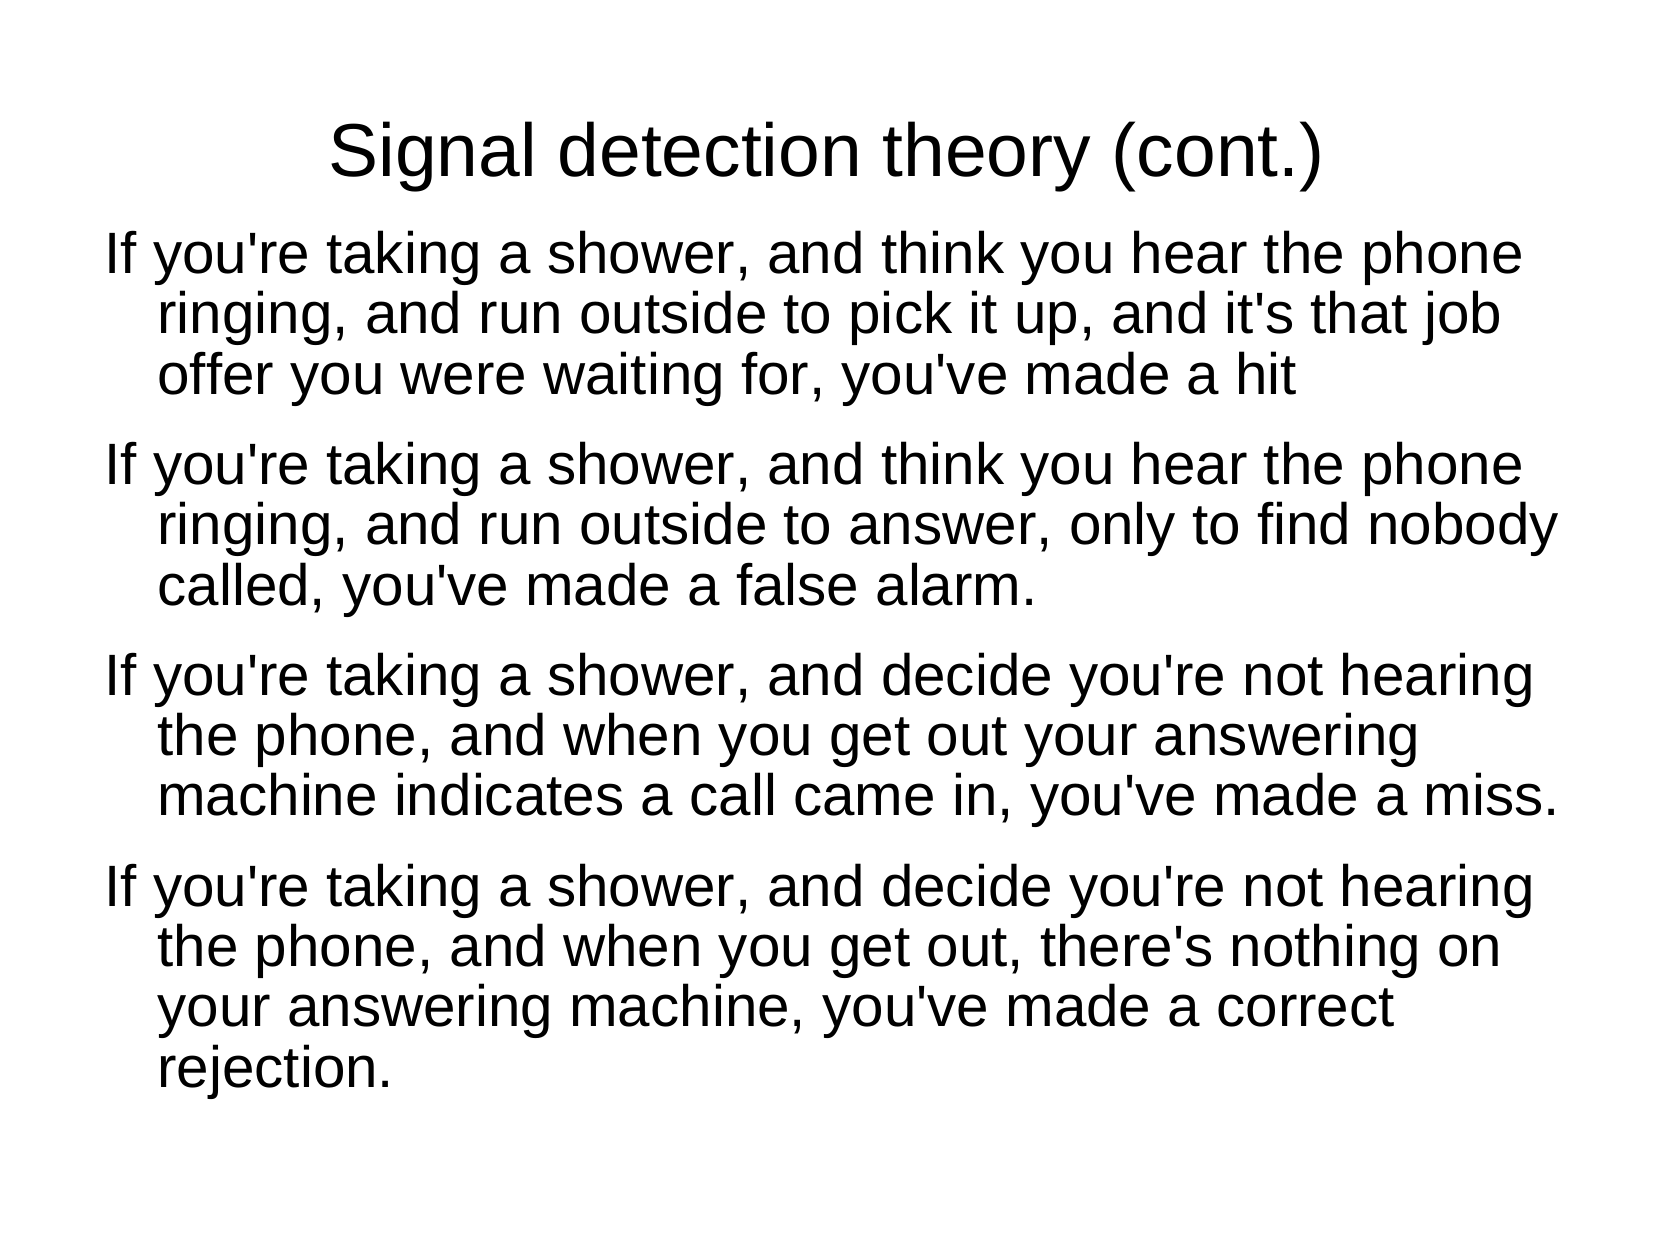

Signal detection theory (cont.)
# If you're taking a shower, and think you hear the phone ringing, and run outside to pick it up, and it's that job offer you were waiting for, you've made a hit
If you're taking a shower, and think you hear the phone ringing, and run outside to answer, only to find nobody called, you've made a false alarm.
If you're taking a shower, and decide you're not hearing the phone, and when you get out your answering machine indicates a call came in, you've made a miss.
If you're taking a shower, and decide you're not hearing the phone, and when you get out, there's nothing on your answering machine, you've made a correct rejection.